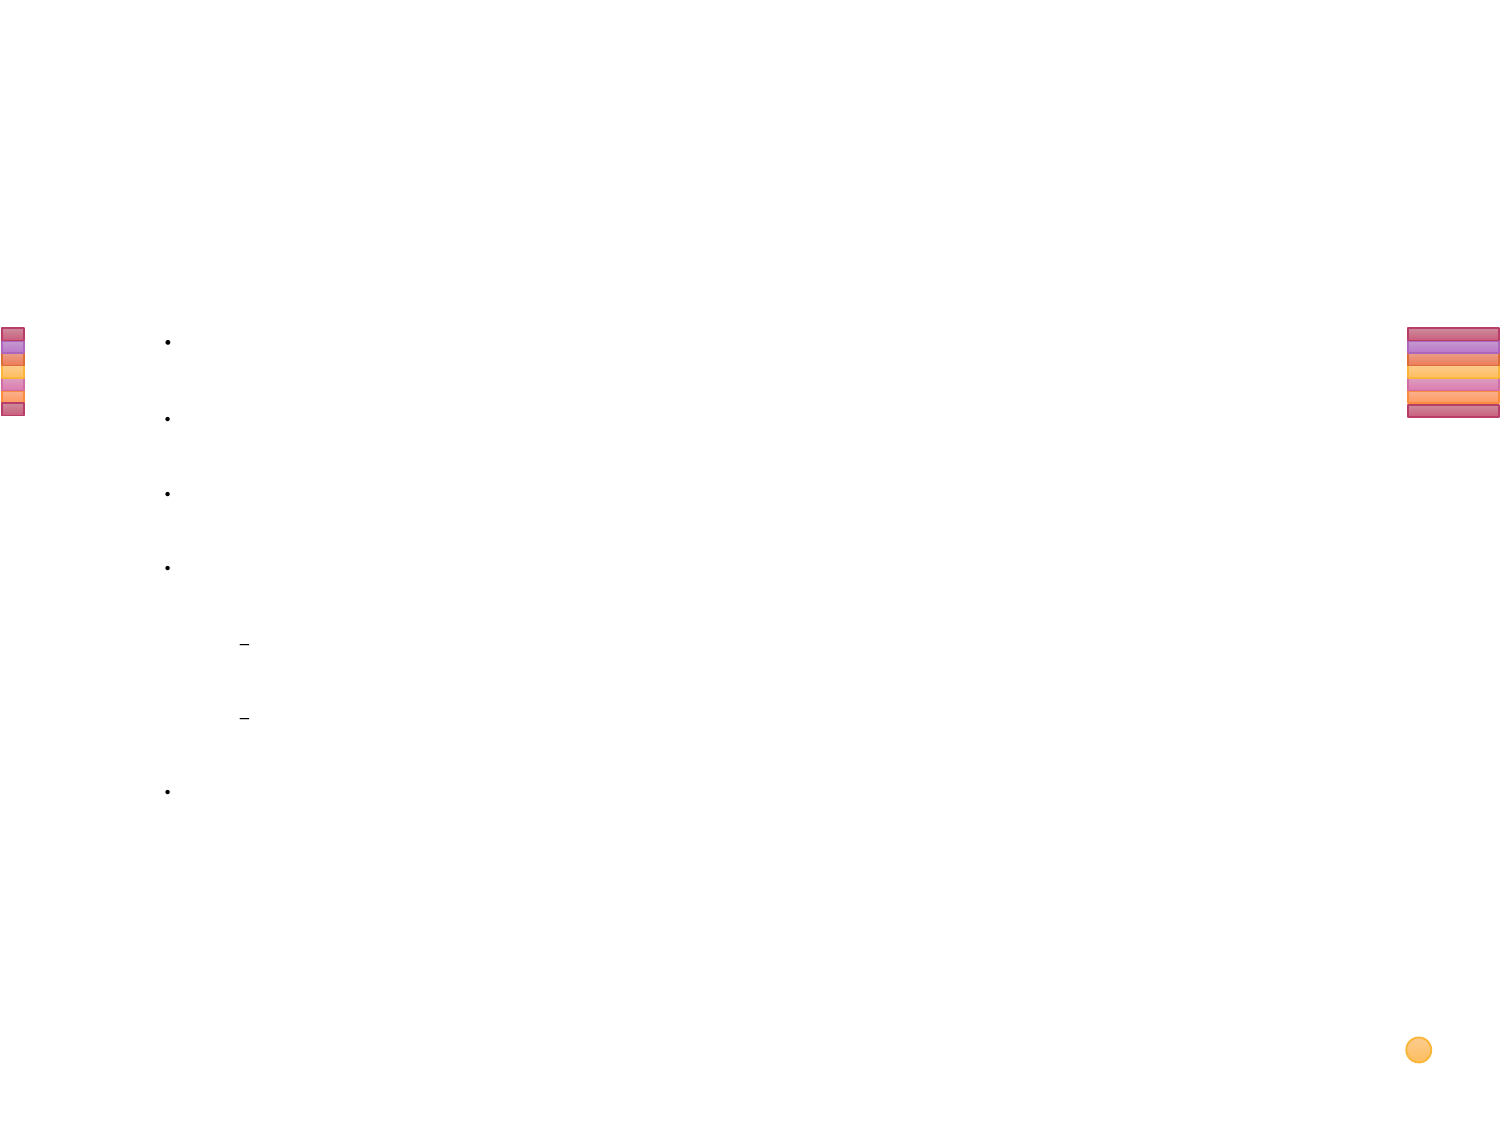

II.- CONCEPTO DE FLEXIBILIDAD INTERNA(II)
# NOTAS ESENCIALES: OBJETO Y FIN
LOS MEDIOS: NEGOCIACIÓN VS UNILATERALISMO
NEGOCIACIÓN: ley 35/10 y RD-Ley 7/11
UNILATERALISMO: Ley 3/12 y RD 1483/12:
Negociación previa a decisión empresarial
Reducción del control judicial
la flexibilidad interna es el conjunto de mecanismos dirigidos a modificar las condiciones de trabajo de una o varias relaciones laborales existentes en el seno de una empresa, que pueden adoptarse de común acuerdo con los representantes de los trabajadores o unilateralmente por el empresario, con la finalidad de adaptar la empresa a las exigencias del mercado y evitar con ello la pérdida de empleos como consecuencia del cambio de coyuntura económica.